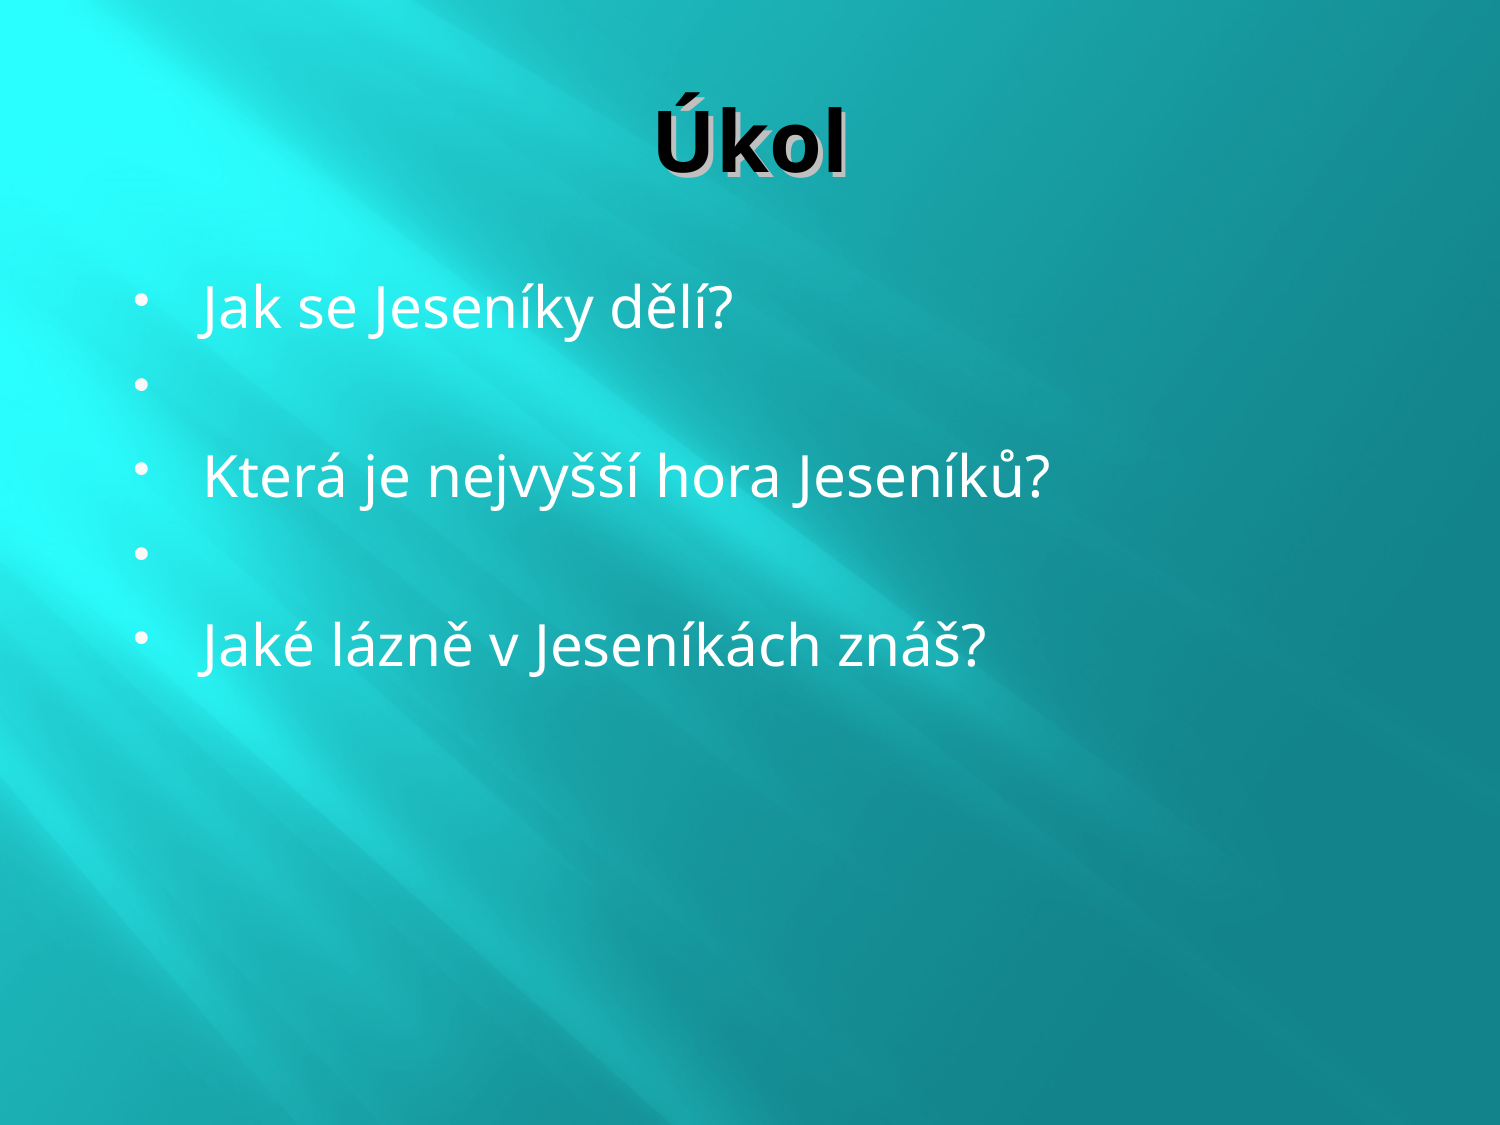

# Úkol
Jak se Jeseníky dělí?
Která je nejvyšší hora Jeseníků?
Jaké lázně v Jeseníkách znáš?